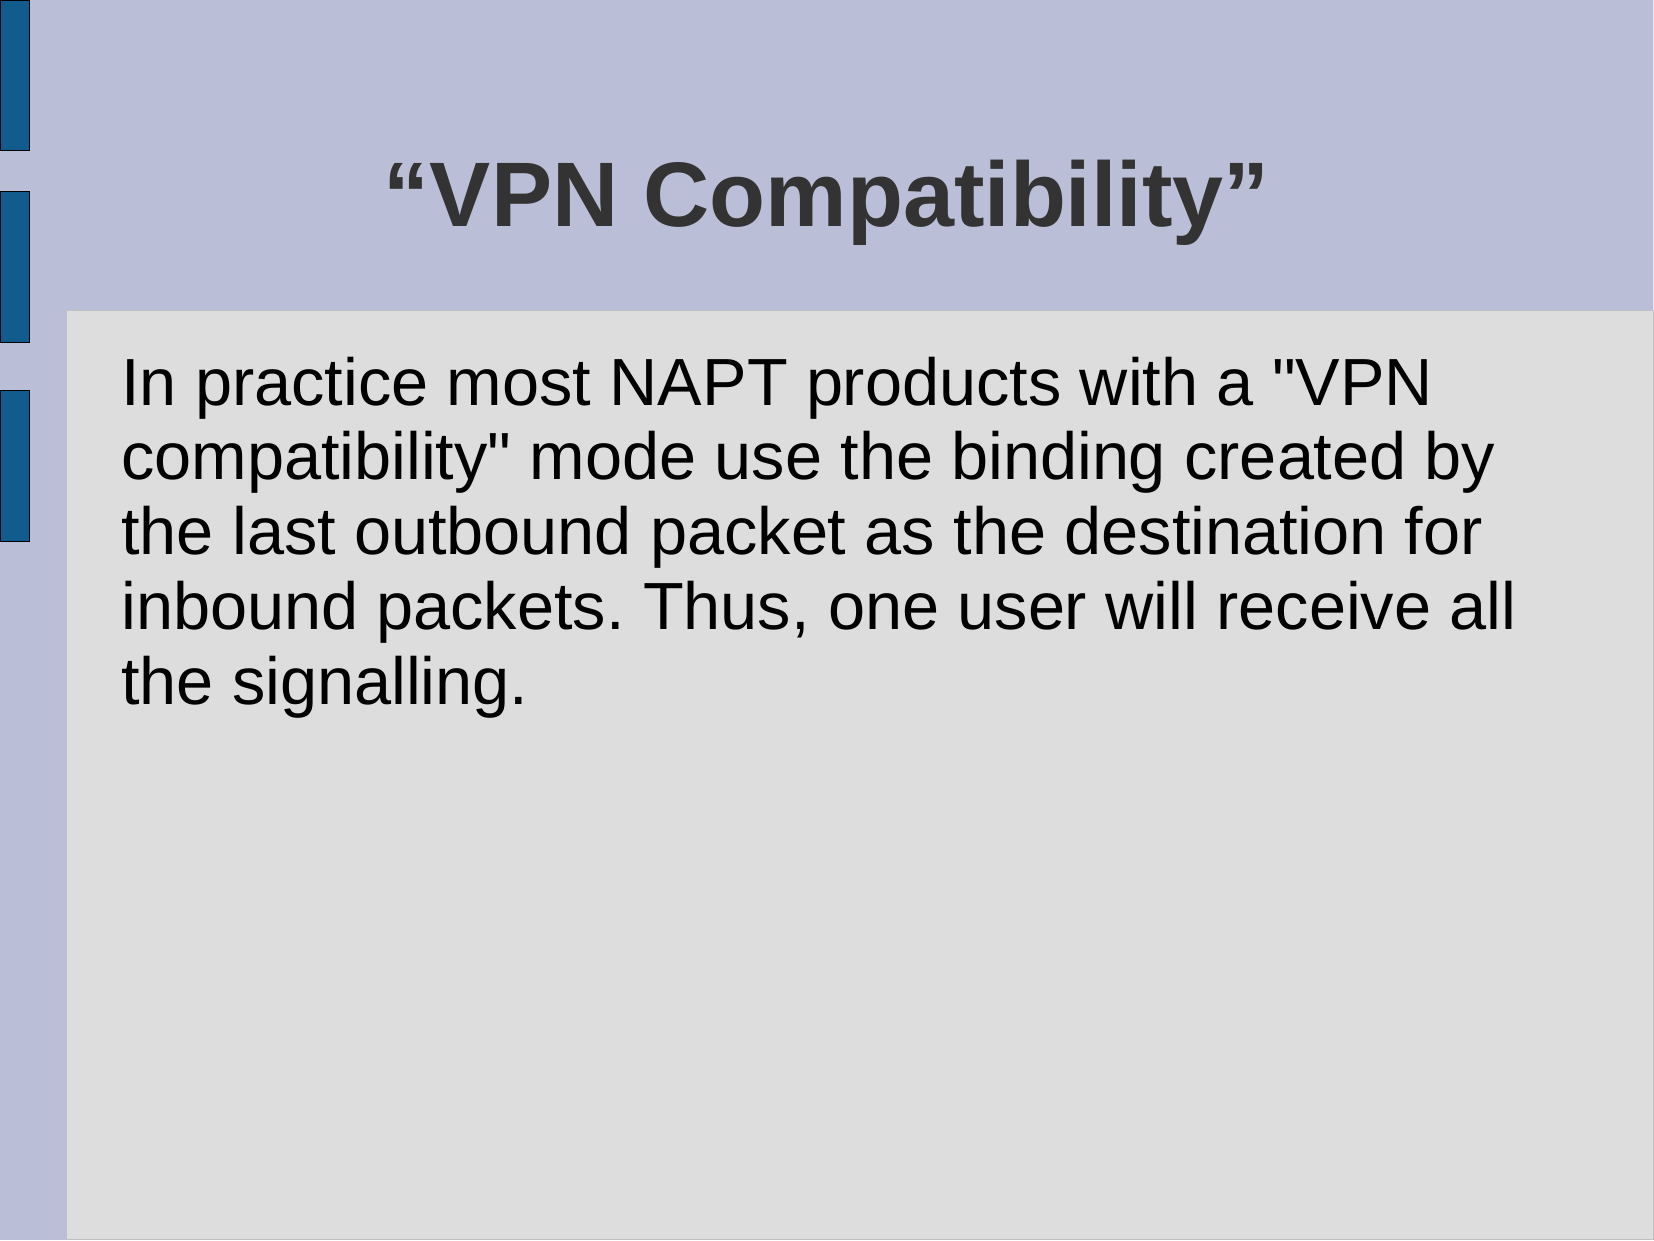

# “VPN Compatibility”
In practice most NAPT products with a "VPN compatibility" mode use the binding created by the last outbound packet as the destination for inbound packets. Thus, one user will receive all the signalling.